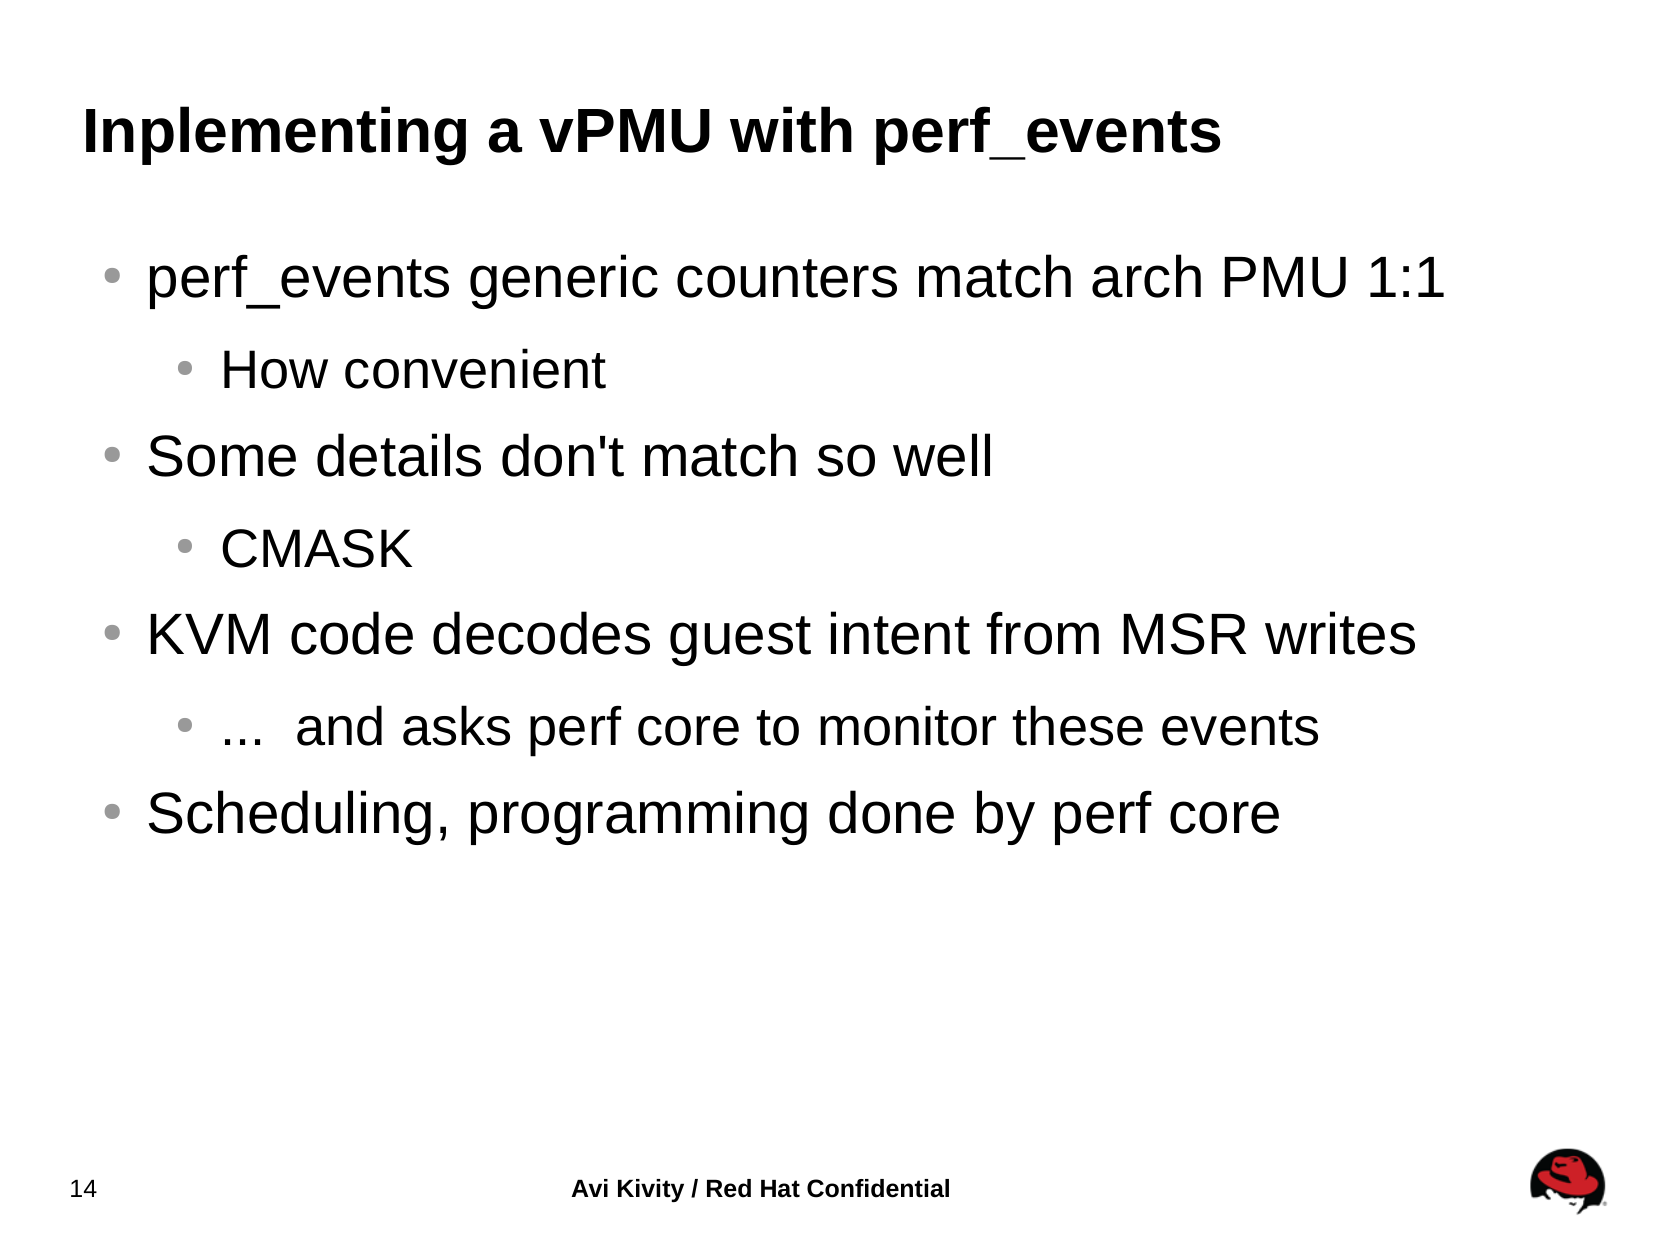

# Inplementing a vPMU with perf_events
perf_events generic counters match arch PMU 1:1
How convenient
Some details don't match so well
CMASK
KVM code decodes guest intent from MSR writes
... 	and asks perf core to monitor these events
Scheduling, programming done by perf core